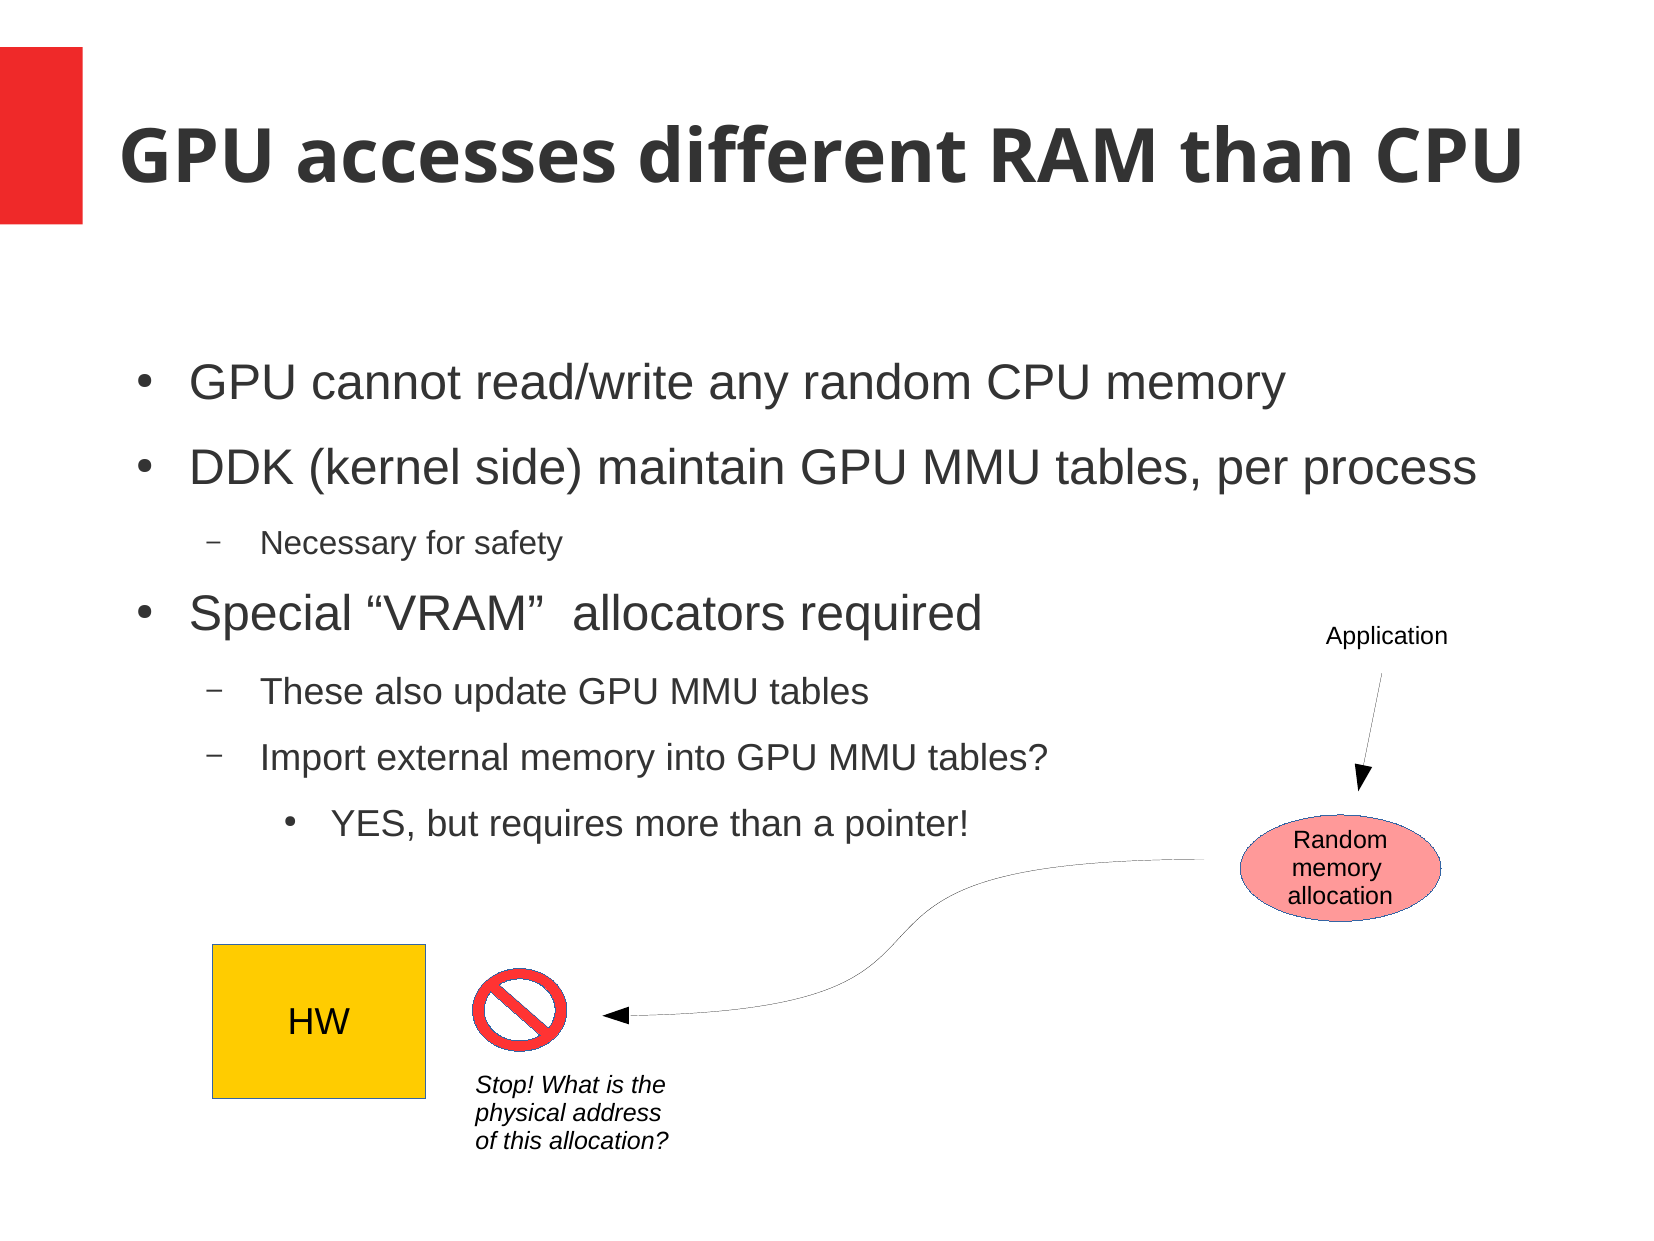

# GPU accesses different RAM than CPU
GPU cannot read/write any random CPU memory
DDK (kernel side) maintain GPU MMU tables, per process
Necessary for safety
Special “VRAM” allocators required
These also update GPU MMU tables
Import external memory into GPU MMU tables?
YES, but requires more than a pointer!
Application
Random
memory
allocation
HW
Stop! What is the
physical address
of this allocation?